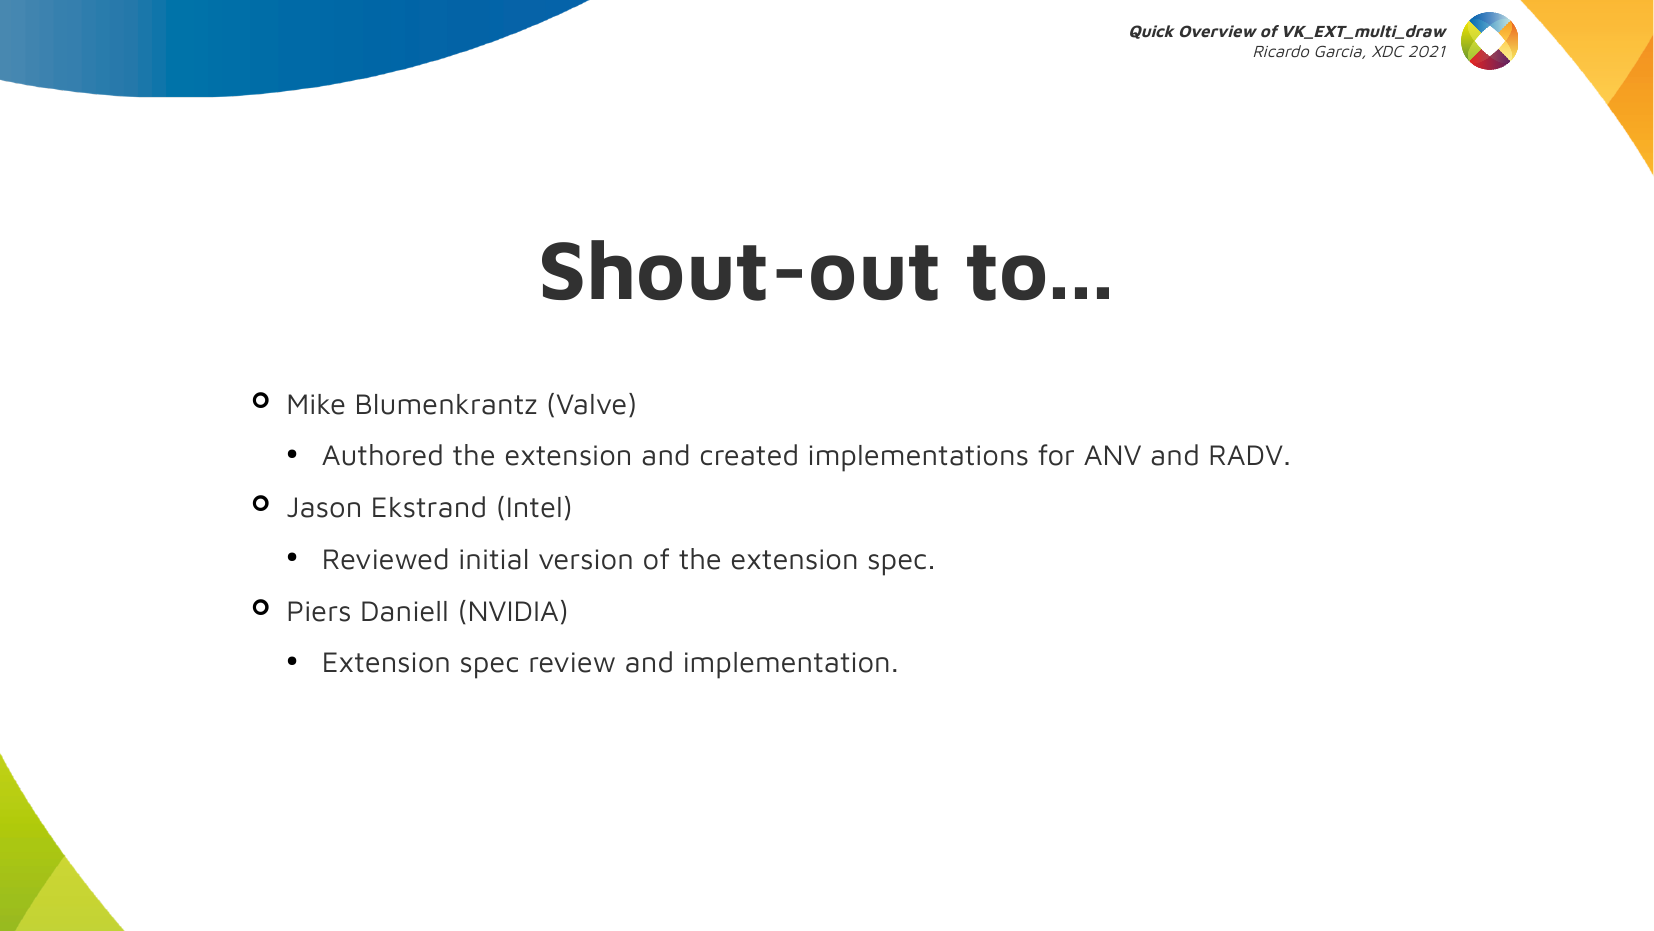

Quick Overview of VK_EXT_multi_draw
Ricardo Garcia, XDC 2021
Shout-out to...
Mike Blumenkrantz (Valve)
Authored the extension and created implementations for ANV and RADV.
Jason Ekstrand (Intel)
Reviewed initial version of the extension spec.
Piers Daniell (NVIDIA)
Extension spec review and implementation.